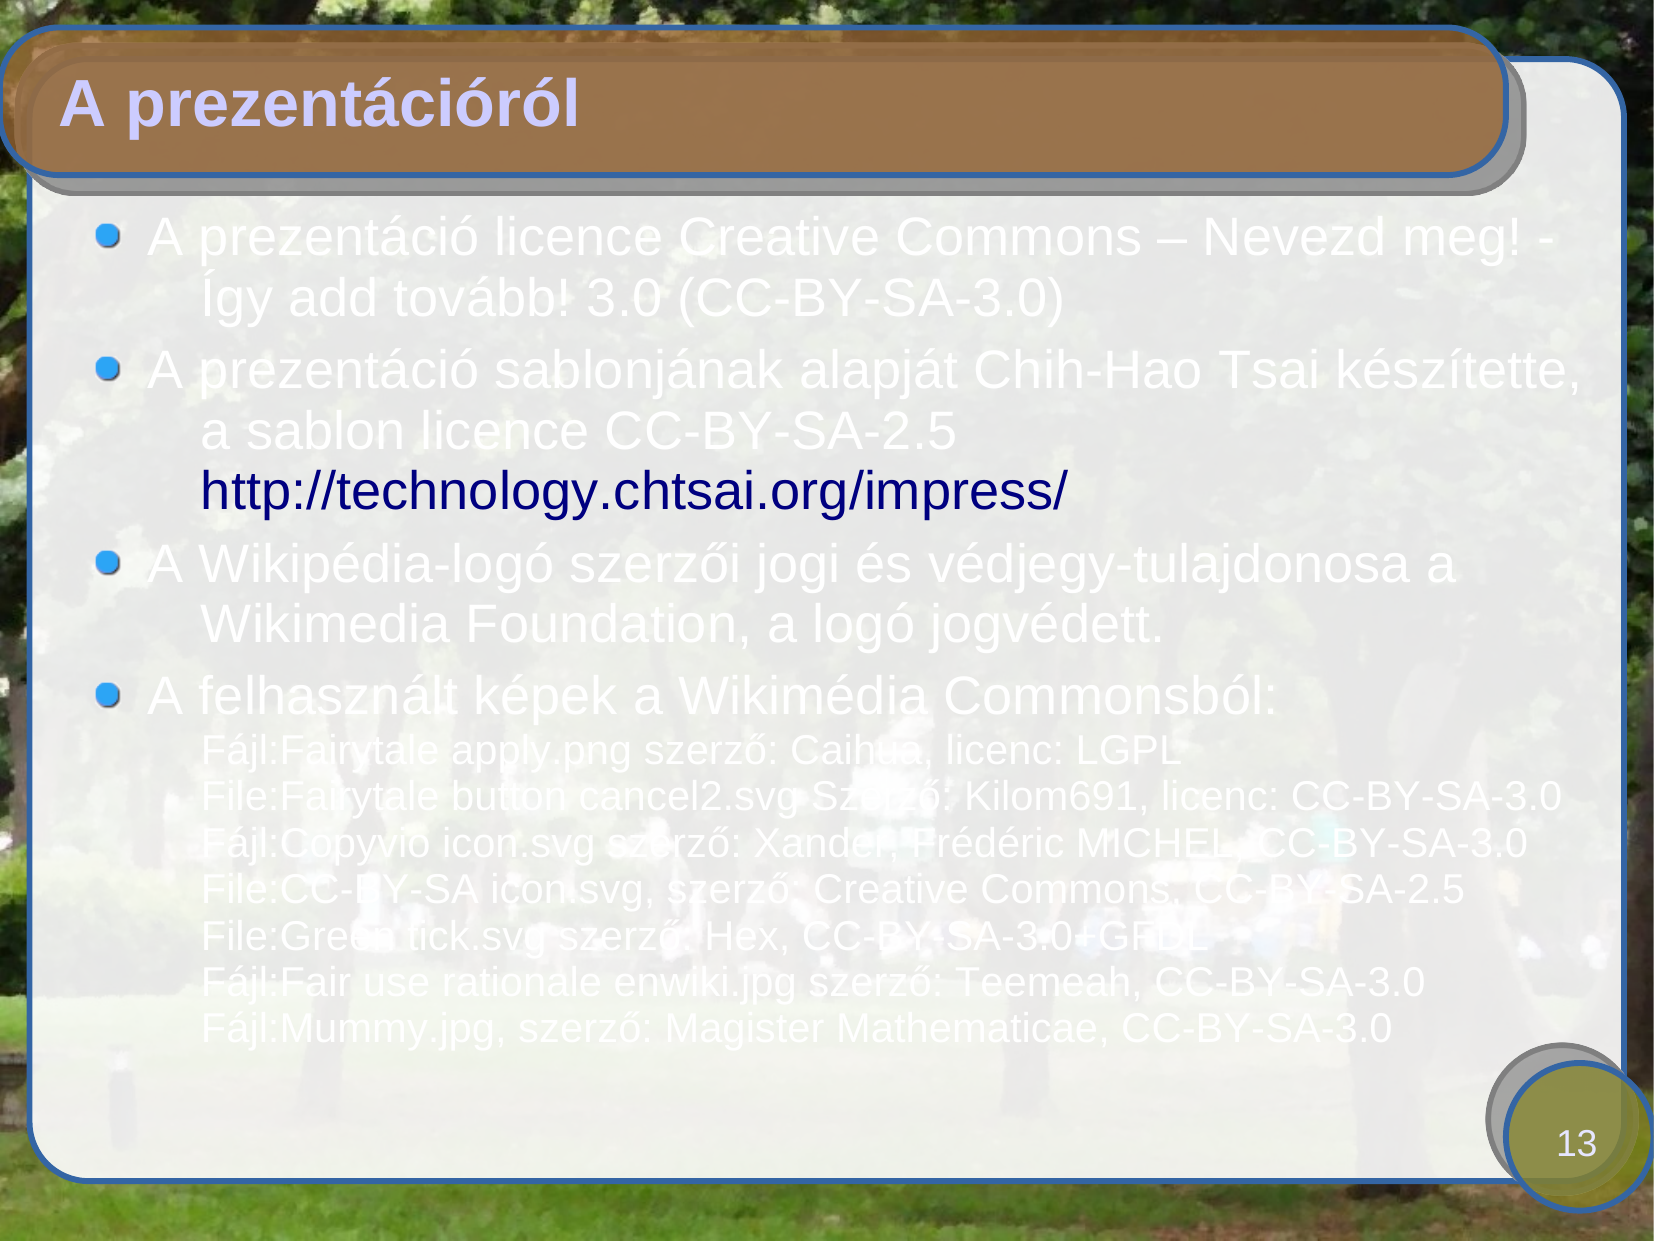

# A prezentációról
A prezentáció licence Creative Commons – Nevezd meg! - Így add tovább! 3.0 (CC-BY-SA-3.0)
A prezentáció sablonjának alapját Chih-Hao Tsai készítette, a sablon licence CC-BY-SA-2.5 http://technology.chtsai.org/impress/
A Wikipédia-logó szerzői jogi és védjegy-tulajdonosa a Wikimedia Foundation, a logó jogvédett.
A felhasznált képek a Wikimédia Commonsból:
Fájl:Fairytale apply.png szerző: Caihua, licenc: LGPL
File:Fairytale button cancel2.svg Szerző: Kilom691, licenc: CC-BY-SA-3.0
Fájl:Copyvio icon.svg szerző: Xander, Frédéric MICHEL, CC-BY-SA-3.0 File:CC-BY-SA icon.svg, szerző: Creative Commons, CC-BY-SA-2.5
File:Green tick.svg szerző: Hex, CC-BY-SA-3.0+GFDL
Fájl:Fair use rationale enwiki.jpg szerző: Teemeah, CC-BY-SA-3.0
Fájl:Mummy.jpg, szerző: Magister Mathematicae, CC-BY-SA-3.0
13